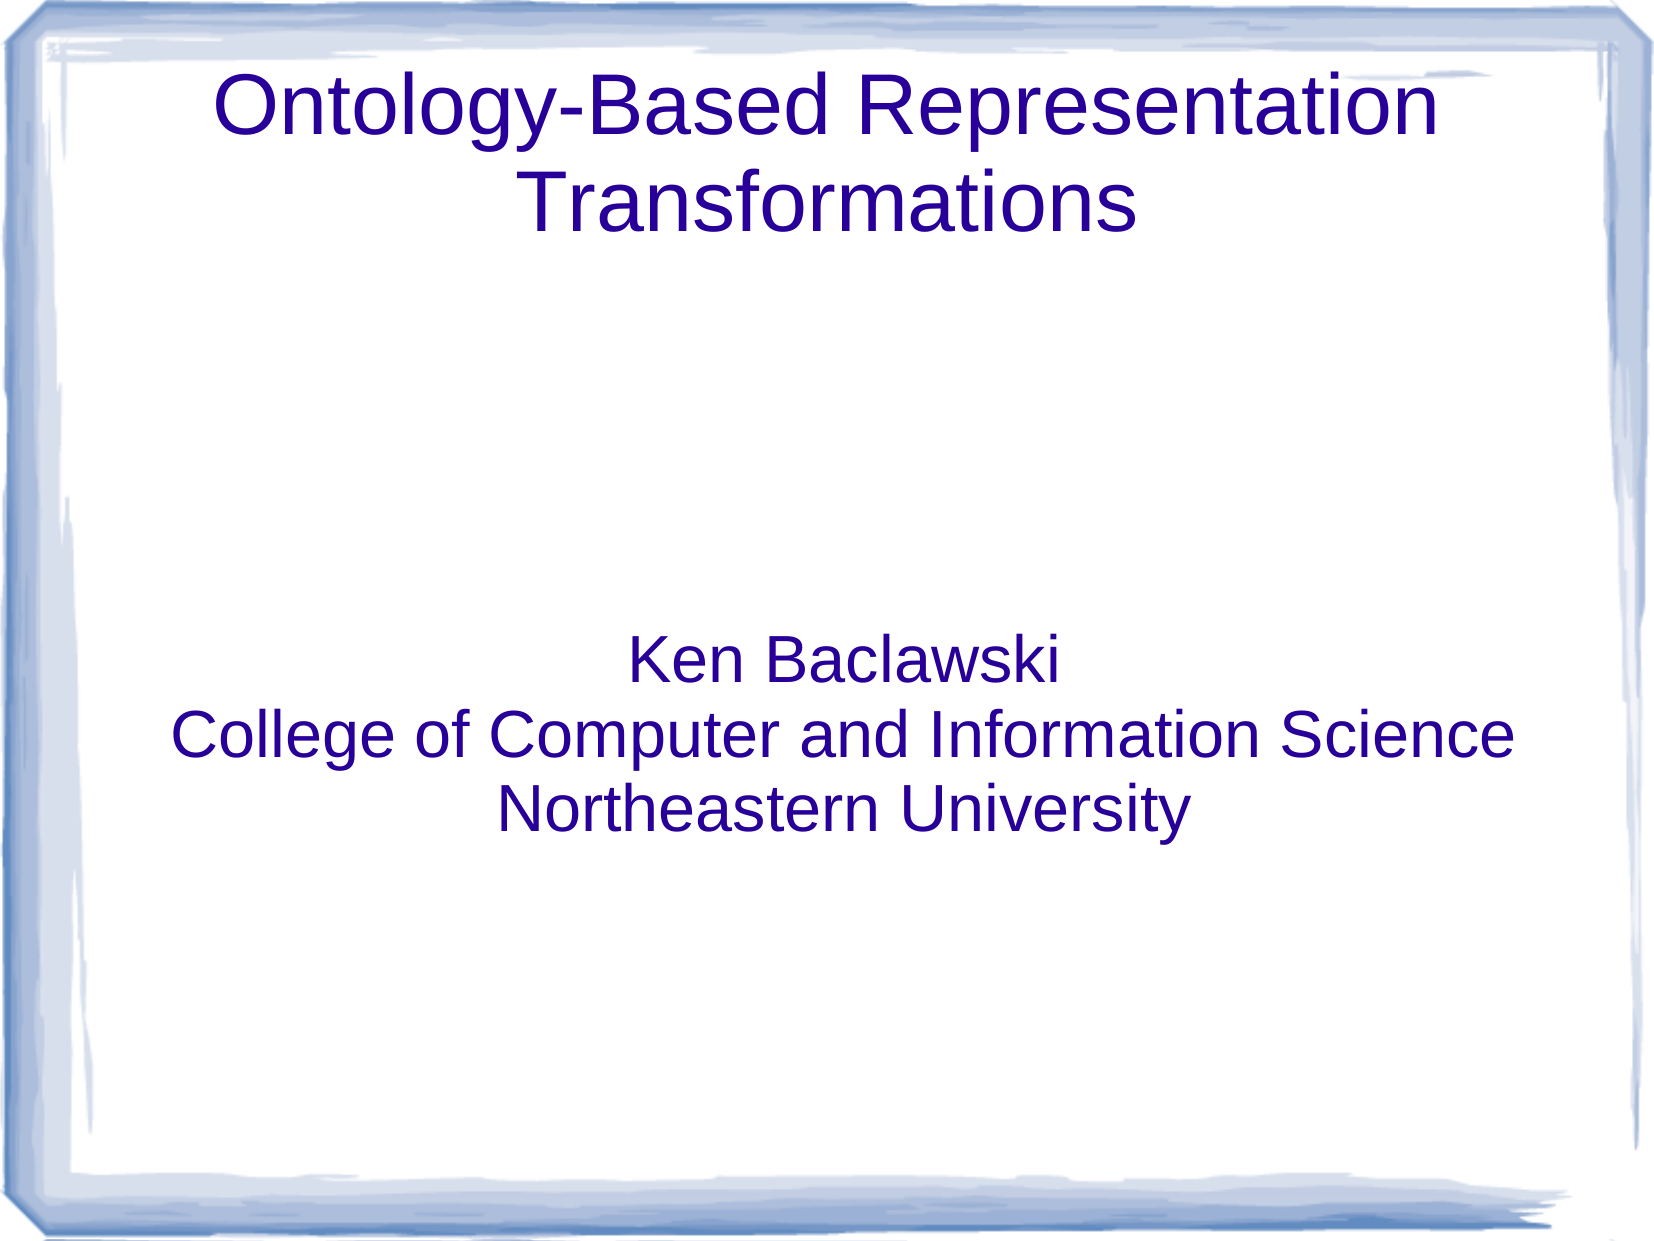

# Ontology-Based Representation Transformations
Ken Baclawski
College of Computer and Information Science
Northeastern University